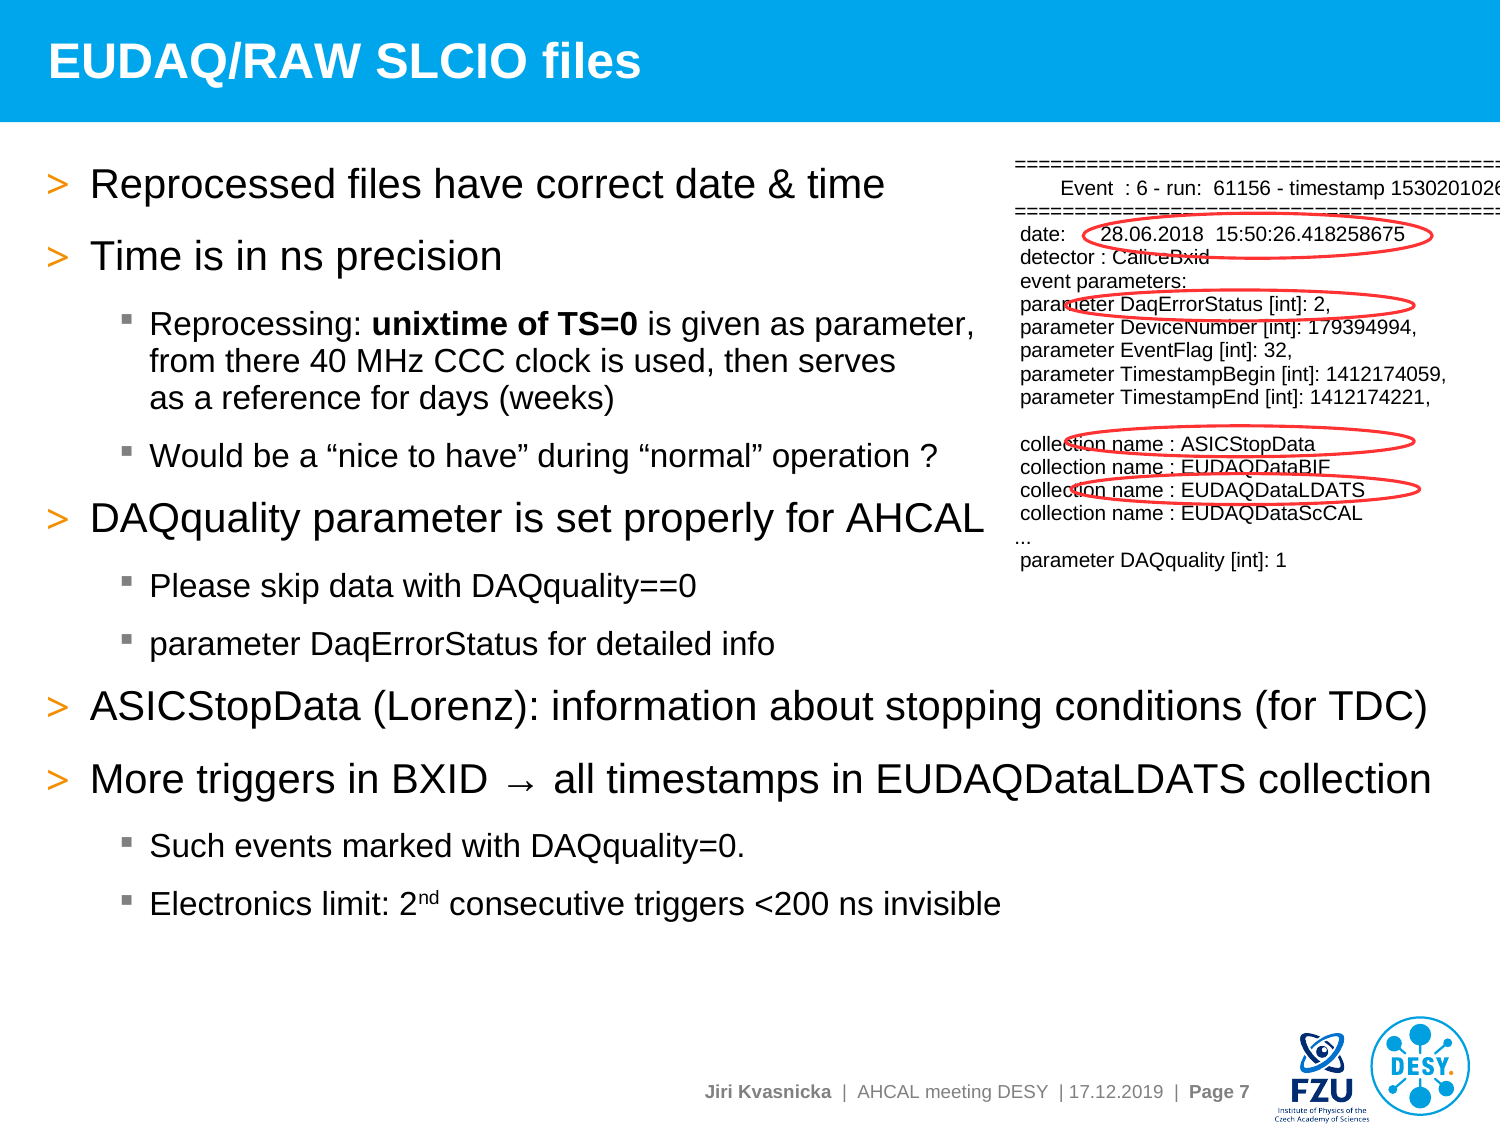

============================================================================
 Event : 0 - run: 61156 - timestamp 1530201026324605075 - weight 1
============================================================================
 date: 28.06.2018 15:50:26.324605075
 detector : CaliceBxid
 event parameters:
 parameter DaqErrorStatus [int]: 0,
 parameter DeviceNumber [int]: 179394994,
 parameter EventFlag [int]: 32,
 parameter RawLDATrigId [int]: 1,
 parameter TimestampBegin [int]: 1408427915,
 parameter TimestampEnd [int]: 1408428077,
 collection name : ASICStopData
 parameters:
--------------- print out of LCGenericObject collection ---------------
 flag: 0x0
 parameter DAQquality [int]: 1,
 parameter DataDescription [string]: [i:asic(memCell 15),i:lowest bxid(memCell15)],[[i:asic, i:stop bxid in asic],[],...],
 parameter Timestamp [string]: Thu, 28 Jun 2018 17:50:26 +0200,
 parameter TypeName [string]: CaliceObject,
 [ id ] [i:asic(memCell 15),i:lowest bxid(memCell15)],[[i:asic, i:stop bxid in asic],[],...] - isFixedSize: false
 --------------------------------------------------------
 [00000018] i:11020; i:980; --------------------------------------------------------
 collection name : EUDAQDataBIF
 parameters:
--------------- print out of LCGenericObject collection ---------------
 flag: 0x0
 parameter DAQquality [int]: 1,
 parameter DataDescription [string]: i:Type,i:EventCnt,i:TS_Low,i:TS_High,
 parameter Timestamp [string]: Thu, 28 Jun 2018 17:50:26 +0200,
 parameter TypeName [string]: CaliceObject,
 [ id ] [i:asic(memCell 15),i:lowest bxid(memCell15)],[[i:asic, i:stop bxid in asic],[],...] - isFixedSize: false
 --------------------------------------------------------
 [00000019] i:16973824; i:2452184; i:1451417227; i:27846; i:50331648; i:163; i:1448349376; i:27846; i:16973824;
 i:2452184; i:1451417227; i:27846; i:33554432; i:163; i:1453832128; i:27846; --------------------------------------------------------
 collection name : EUDAQDataLDATS
 parameters:
--------------- print out of LCGenericObject collection ---------------
 flag: 0x0
 parameter DAQquality [int]: 1,
 parameter DataDescription [string]: i:StartTS_L;i:StartTS_H;i:StopTS_L;i:StopTS_H;i:TrigTS_L;i:TrigTS_H,
 parameter Timestamp [string]: Thu, 28 Jun 2018 17:50:26 +0200,
 parameter TypeName [string]: CaliceObject,
 [ id ] [i:asic(memCell 15),i:lowest bxid(memCell15)],[[i:asic, i:stop bxid in asic],[],...] - isFixedSize: false
 --------------------------------------------------------
 [00000020] i:1408332210; i:778; i:1408503546; i:778; i:1408428072; i:778; --------------------------------------------------------
 collection name : EUDAQDataScCAL
 parameters:
--------------- print out of LCGenericObject collection ---------------
 flag: 0x0
 parameter DAQquality [int]: 1,
 parameter DataDescription [string]: i:CycleNr,i:BunchXID,i:EvtNr,i:ChipID,i:NChannels,i:TDC14bit[NC],i:ADC14bit[NC],
 parameter Timestamp [string]: Thu, 28 Jun 2018 17:50:26 +0200,
 parameter TypeName [string]: CaliceObject,
 [ id ] [i:asic(memCell 15),i:lowest bxid(memCell15)],[[i:asic, i:stop bxid in asic],[],...] - isFixedSize: false
 --------------------------------------------------------
# EUDAQ/RAW SLCIO files
============================================================================
 Event : 6 - run: 61156 - timestamp 1530201026418258675 - weight 1
============================================================================
 date: 28.06.2018 15:50:26.418258675
 detector : CaliceBxid
 event parameters:
 parameter DaqErrorStatus [int]: 2,
 parameter DeviceNumber [int]: 179394994,
 parameter EventFlag [int]: 32,
 parameter TimestampBegin [int]: 1412174059,
 parameter TimestampEnd [int]: 1412174221,
 collection name : ASICStopData
 parameters:
--------------- print out of LCGenericObject collection ---------------
 flag: 0x0
 parameter DAQquality [int]: 0,
 parameter DataDescription [string]: [i:asic(memCell 15),i:lowest bxid(memCell15)],[[i:asic, i:stop bxid in asic],[],...],
 parameter Timestamp [string]: Thu, 28 Jun 2018 17:50:26 +0200,
 parameter TypeName [string]: CaliceObject,
 [ id ] [i:asic(memCell 15),i:lowest bxid(memCell15)],[[i:asic, i:stop bxid in asic],[],...] - isFixedSize: false
 --------------------------------------------------------
 [00000154] i:11022; i:406; --------------------------------------------------------
 collection name : EUDAQDataBIF
 parameters:
--------------- print out of LCGenericObject collection ---------------
 flag: 0x0
 parameter DAQquality [int]: 1,
 parameter DataDescription [string]: i:Type,i:EventCnt,i:TS_Low,i:TS_High,
 parameter Timestamp [string]: Thu, 28 Jun 2018 17:50:26 +0200,
 parameter TypeName [string]: CaliceObject,
 [ id ] [i:asic(memCell 15),i:lowest bxid(memCell15)],[[i:asic, i:stop bxid in asic],[],...] - isFixedSize: false
 --------------------------------------------------------
 [00000155] i:16973824; i:2452190; i:1571286814; i:27846; i:50331648; i:166; i:1571241664; i:27846; i:16973824; i:2452190; i:1571286814; i:27846; i:33554432; i:166; i:1573785792; i:27846; --------------------------------------------------------
 collection name : EUDAQDataLDATS
 parameters:
--------------- print out of LCGenericObject collection ---------------
 flag: 0x0
 parameter DAQquality [int]: 0,
 parameter DataDescription [string]: i:StartTS_L;i:StartTS_H;i:StopTS_L;i:StopTS_H;i:TrigTS_L;i:TrigTS_H,
 parameter Timestamp [string]: Thu, 28 Jun 2018 17:50:26 +0200,
 parameter TypeName [string]: CaliceObject,
 [ id ] [i:asic(memCell 15),i:lowest bxid(memCell15)],[[i:asic, i:stop bxid in asic],[],...] - isFixedSize: false
 --------------------------------------------------------
 [00000156] i:1412172594; i:778; i:1412252098; i:778; i:1412173997; i:778; --------------------------------------------------------
 collection name : EUDAQDataScCAL
 parameters:
--------------- print out of LCGenericObject collection ---------------
 flag: 0x80000000
 parameter DAQquality [int]: 0,
 parameter DataDescription [string]: i:CycleNr,i:BunchXID,i:EvtNr,i:ChipID,i:NChannels,i:TDC14bit[NC],i:ADC14bit[NC],
 parameter Timestamp [string]: Thu, 28 Jun 2018 17:50:26 +0200,
 [ id ] [i:asic(memCell 15),i:lowest bxid(memCell15)],[[i:asic, i:stop bxid in asic],[],...] - isFixedSize: false
 --------------------------------------------------------
==========================================================
 Event : 6 - run: 61156 - timestamp 1530201026418258675 - weight 1
==========================================================
 date: 28.06.2018 15:50:26.418258675
 detector : CaliceBxid
 event parameters:
 parameter DaqErrorStatus [int]: 2,
 parameter DeviceNumber [int]: 179394994,
 parameter EventFlag [int]: 32,
 parameter TimestampBegin [int]: 1412174059,
 parameter TimestampEnd [int]: 1412174221,
 collection name : ASICStopData
 collection name : EUDAQDataBIF
 collection name : EUDAQDataLDATS
 collection name : EUDAQDataScCAL
...
 parameter DAQquality [int]: 1
Reprocessed files have correct date & time
Time is in ns precision
Reprocessing: unixtime of TS=0 is given as parameter,
from there 40 MHz CCC clock is used, then serves
as a reference for days (weeks)
Would be a “nice to have” during “normal” operation ?
DAQquality parameter is set properly for AHCAL
Please skip data with DAQquality==0
parameter DaqErrorStatus for detailed info
ASICStopData (Lorenz): information about stopping conditions (for TDC)
More triggers in BXID → all timestamps in EUDAQDataLDATS collection
Such events marked with DAQquality=0.
Electronics limit: 2nd consecutive triggers <200 ns invisible